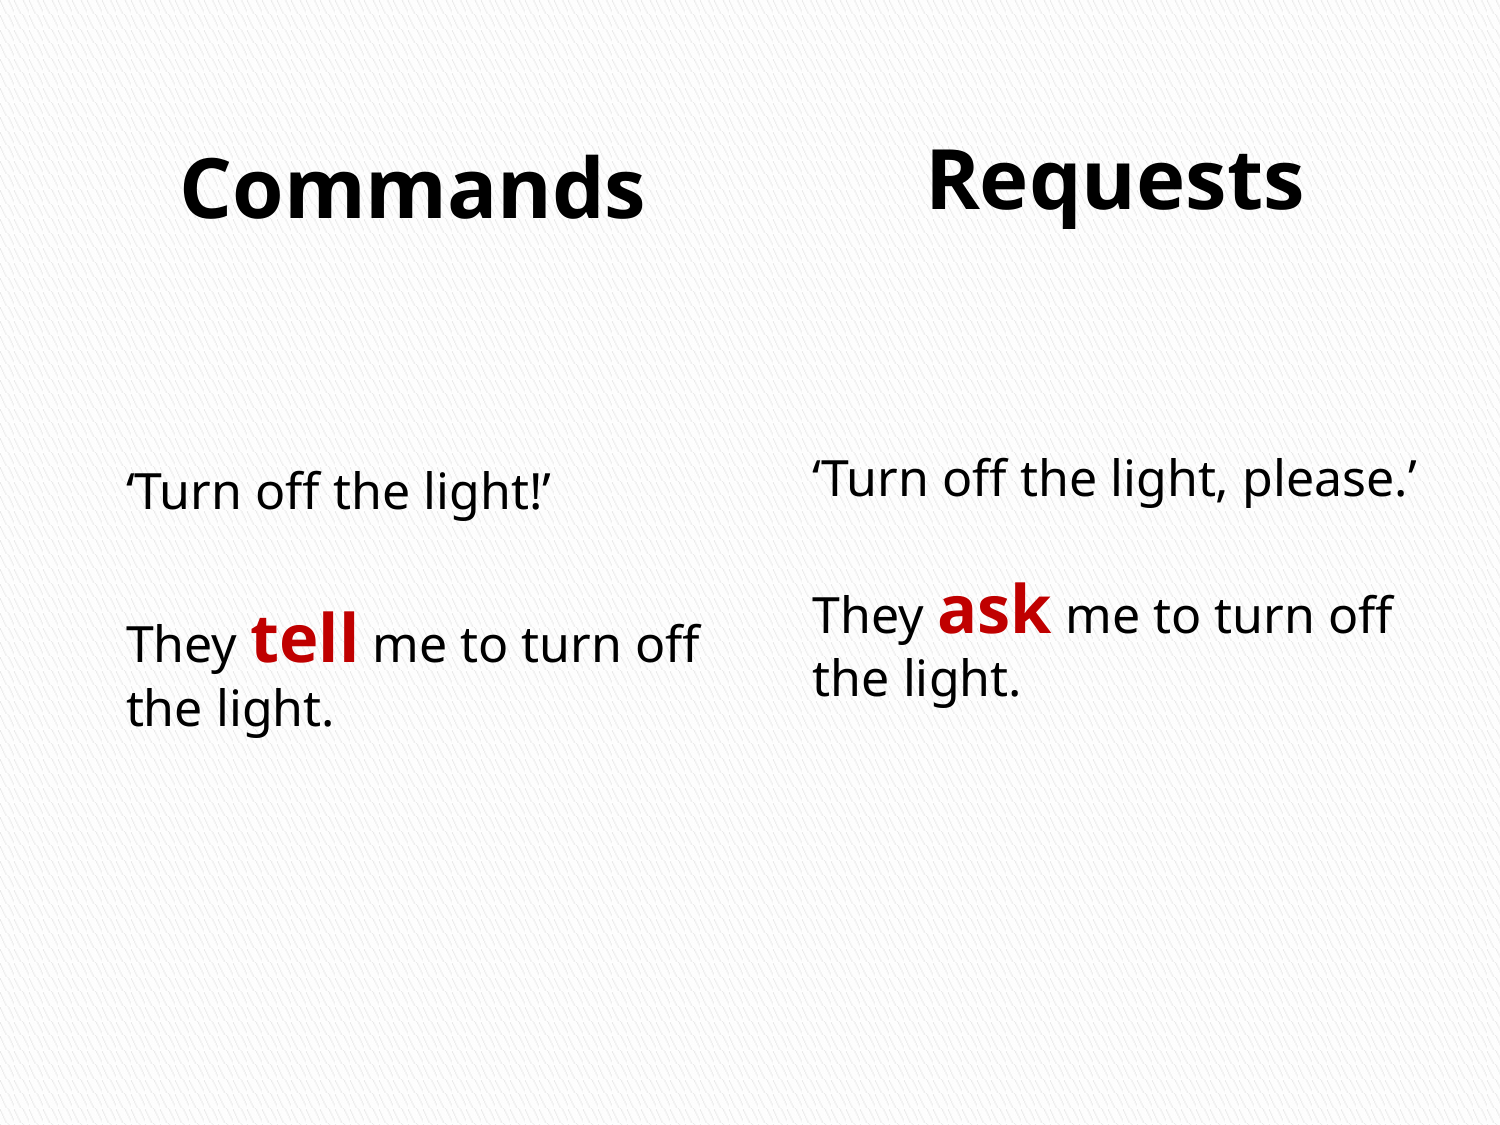

# Commands
‘Turn off the light!’
They tell me to turn off the light.
Requests
‘Turn off the light, please.’
They ask me to turn off the light.